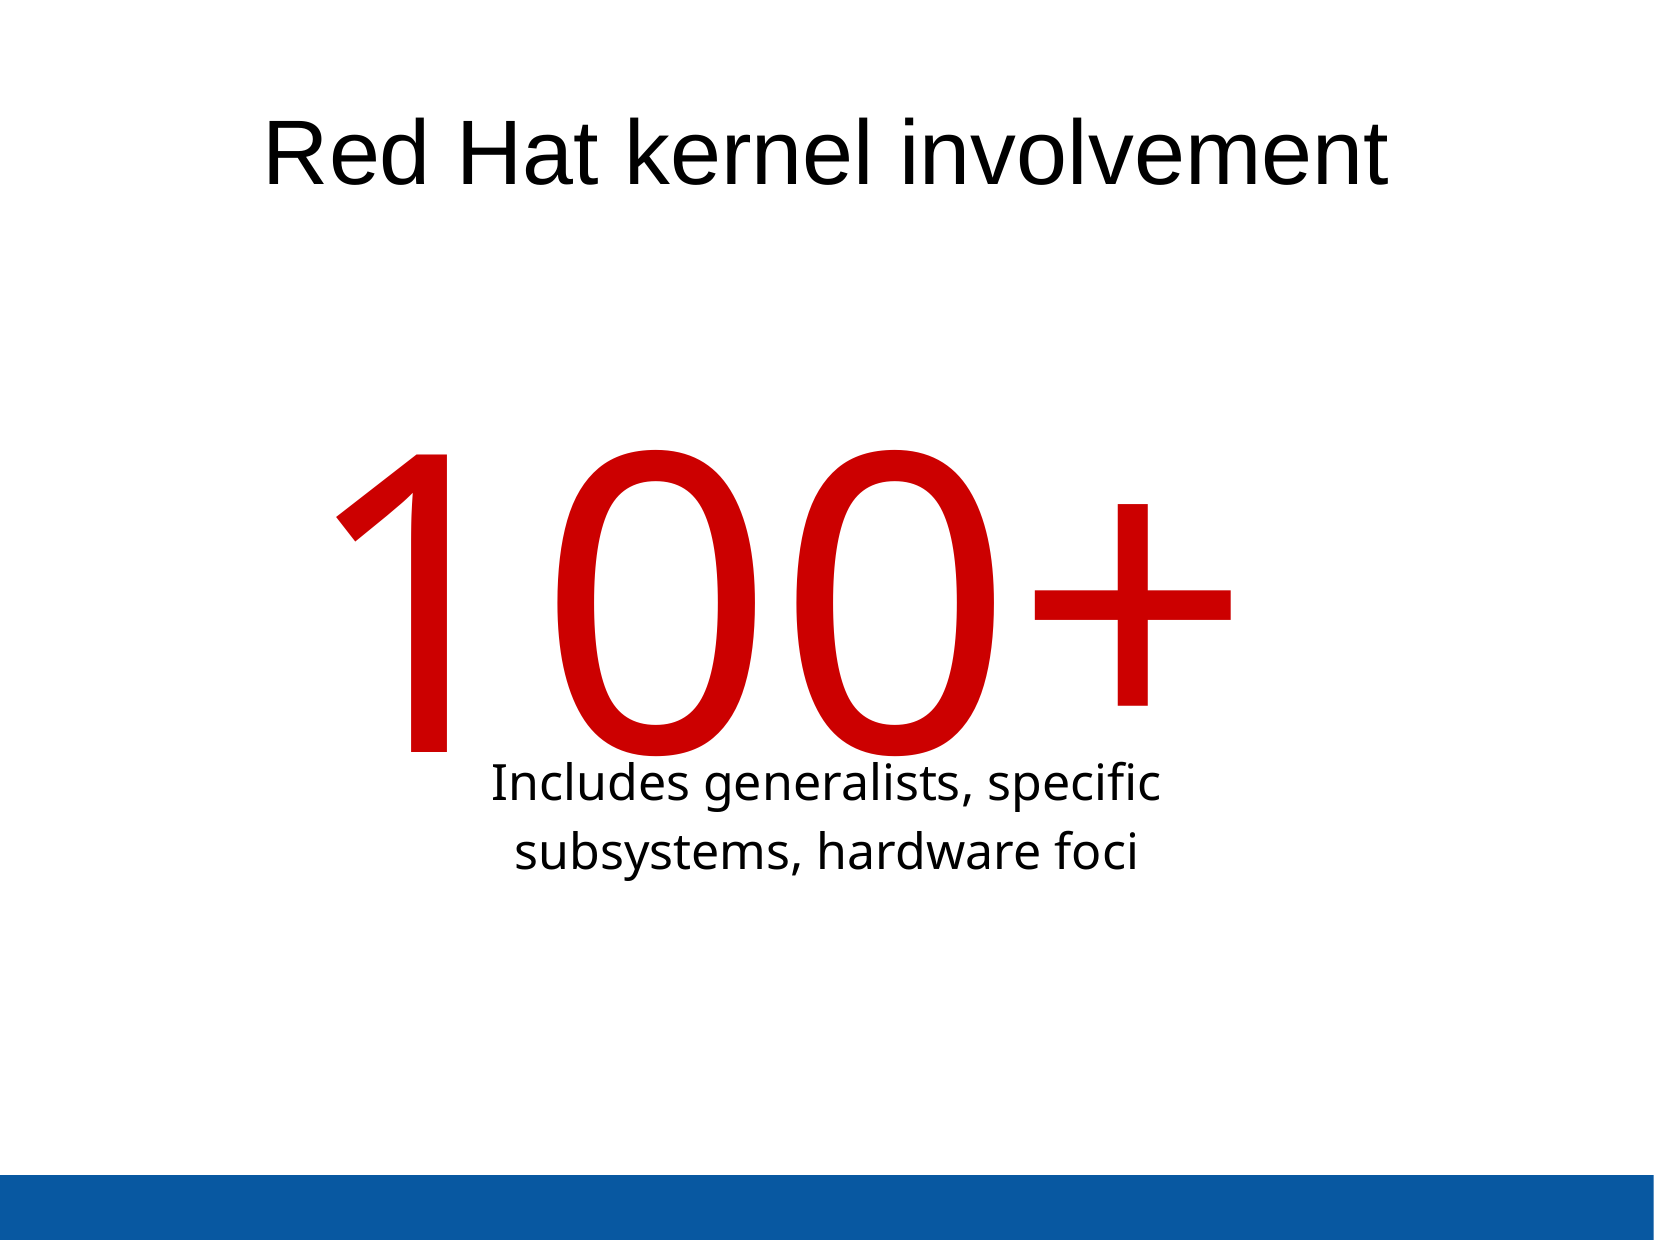

# Red Hat kernel involvement
100+
Includes generalists, specific
subsystems, hardware foci